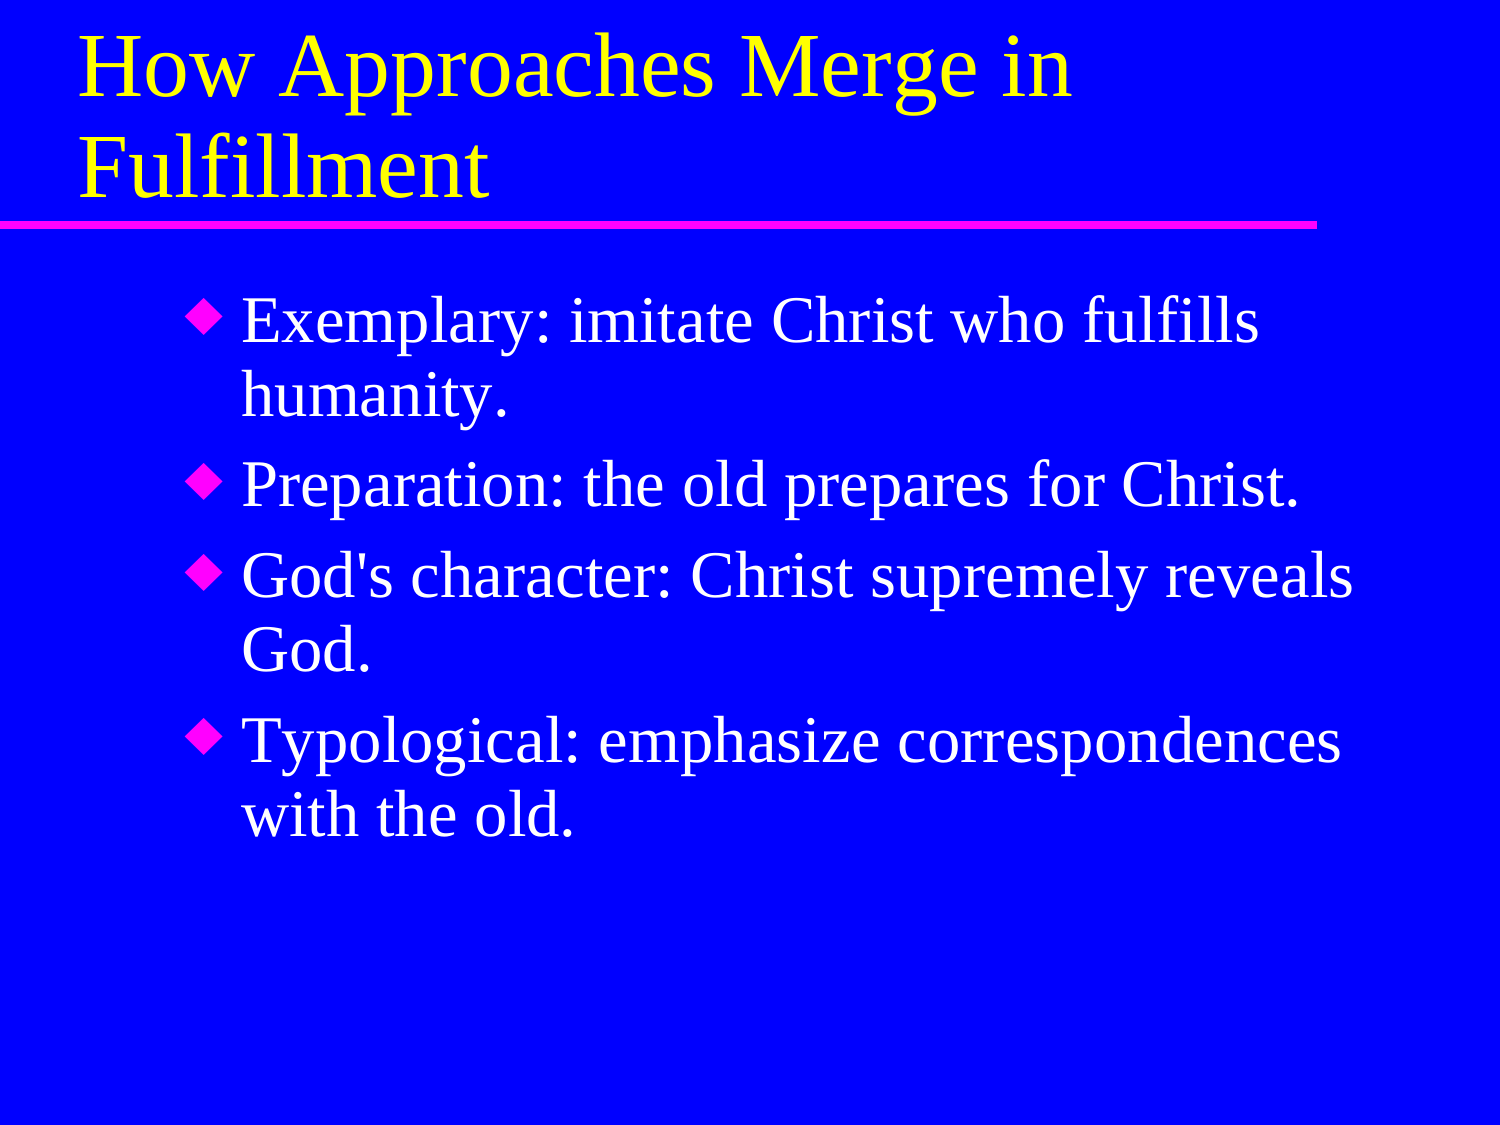

# How Approaches Merge in Fulfillment
Exemplary: imitate Christ who fulfills humanity.
Preparation: the old prepares for Christ.
God's character: Christ supremely reveals God.
Typological: emphasize correspondences with the old.